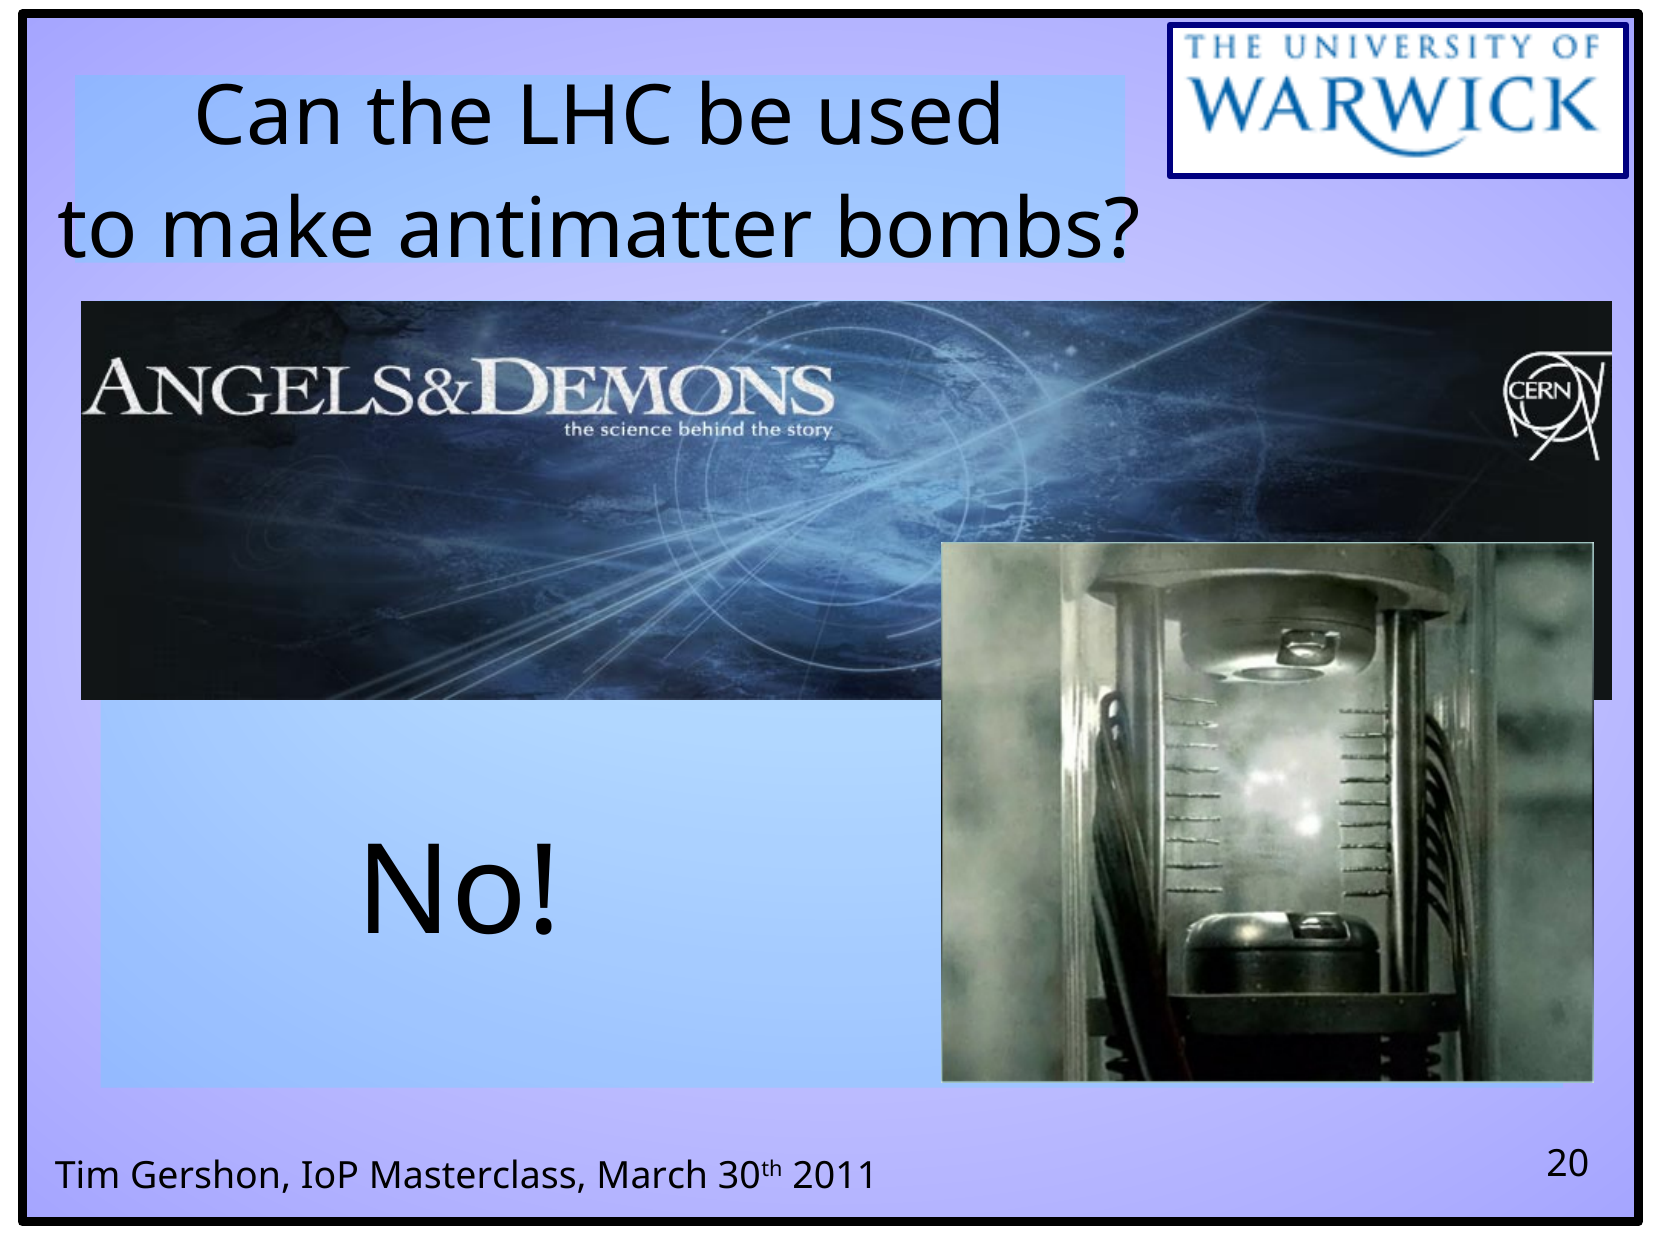

Can the LHC be used
to make antimatter bombs?
No!
Tim Gershon, IoP Masterclass, March 30th 2011